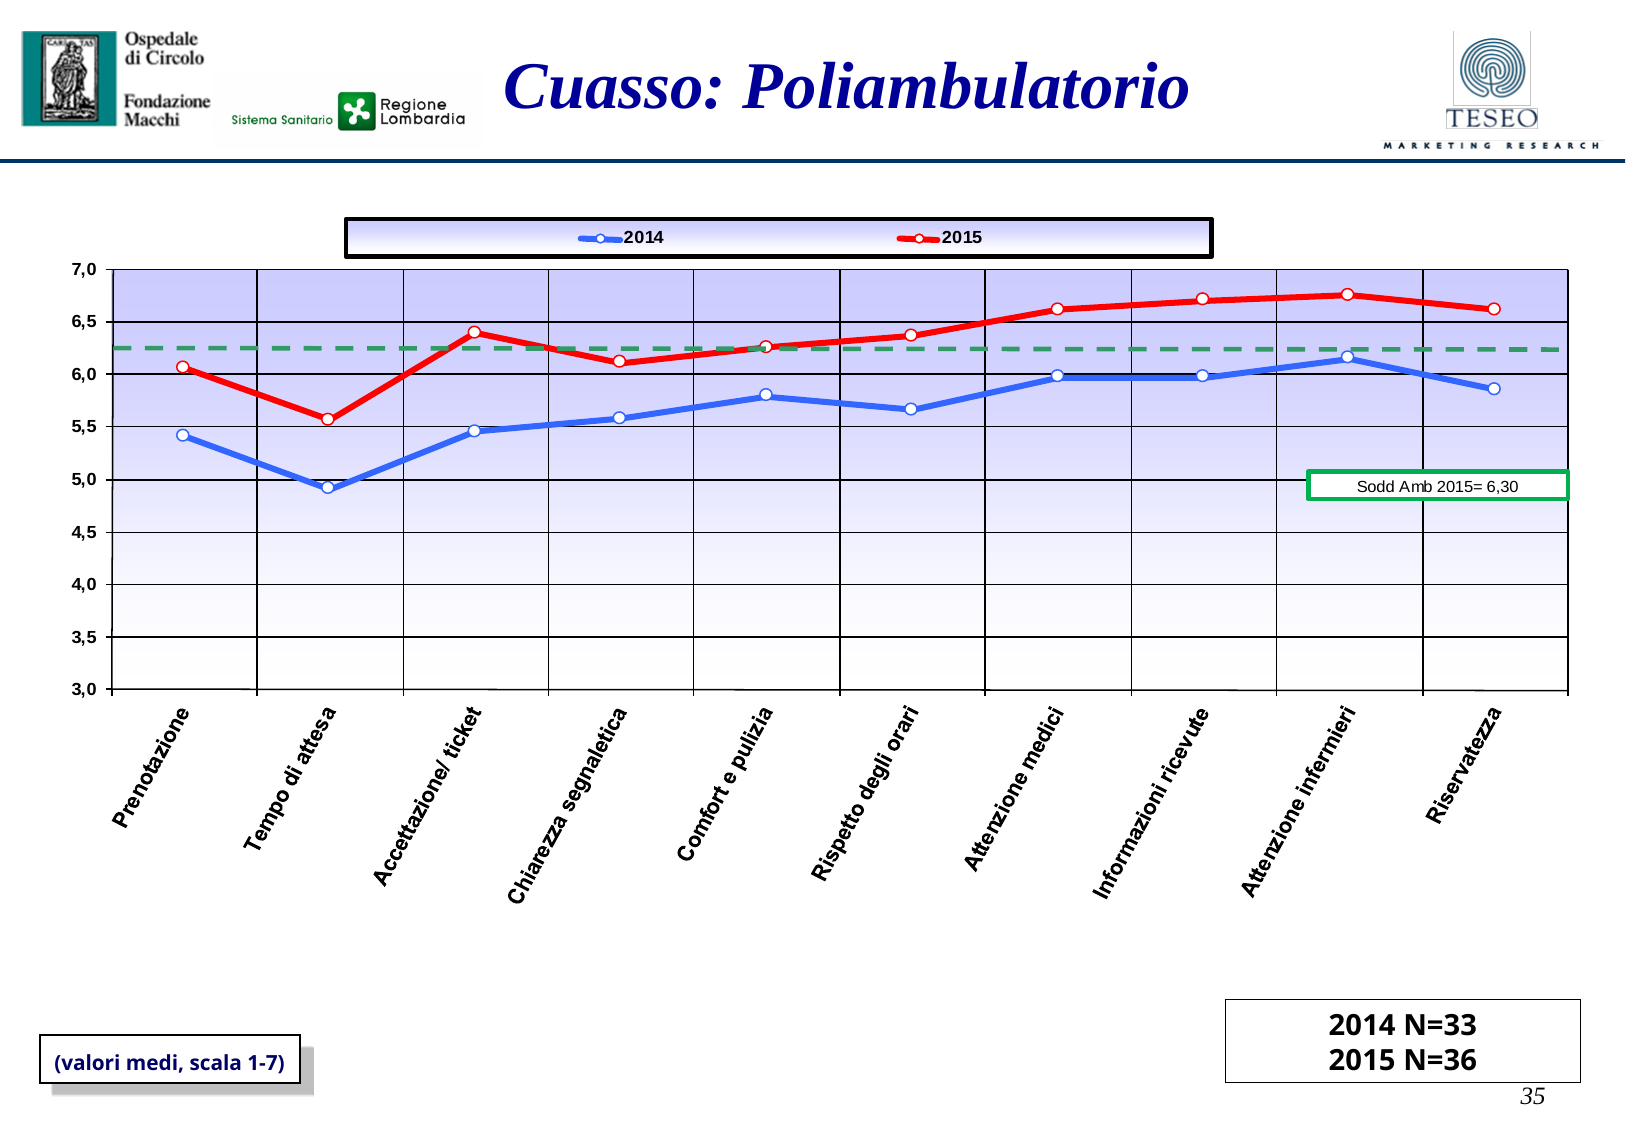

Cuasso: Poliambulatorio
2014 N=33
2015 N=36
(valori medi, scala 1-7)